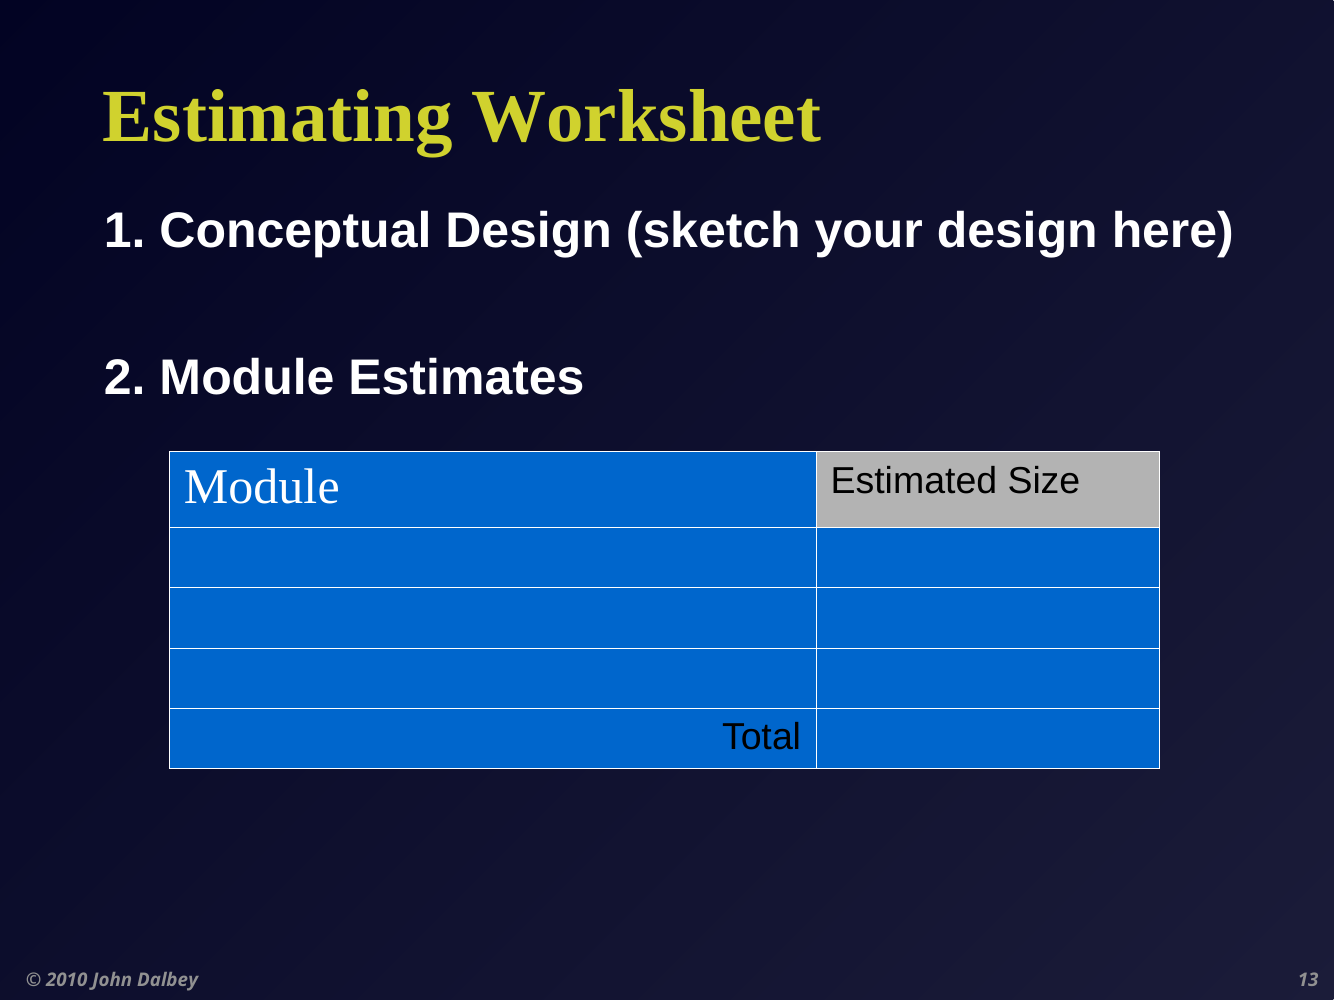

# Estimating Worksheet
1. Conceptual Design (sketch your design here)
2. Module Estimates
| Module | Estimated Size |
| --- | --- |
| | |
| | |
| | |
| Total | |